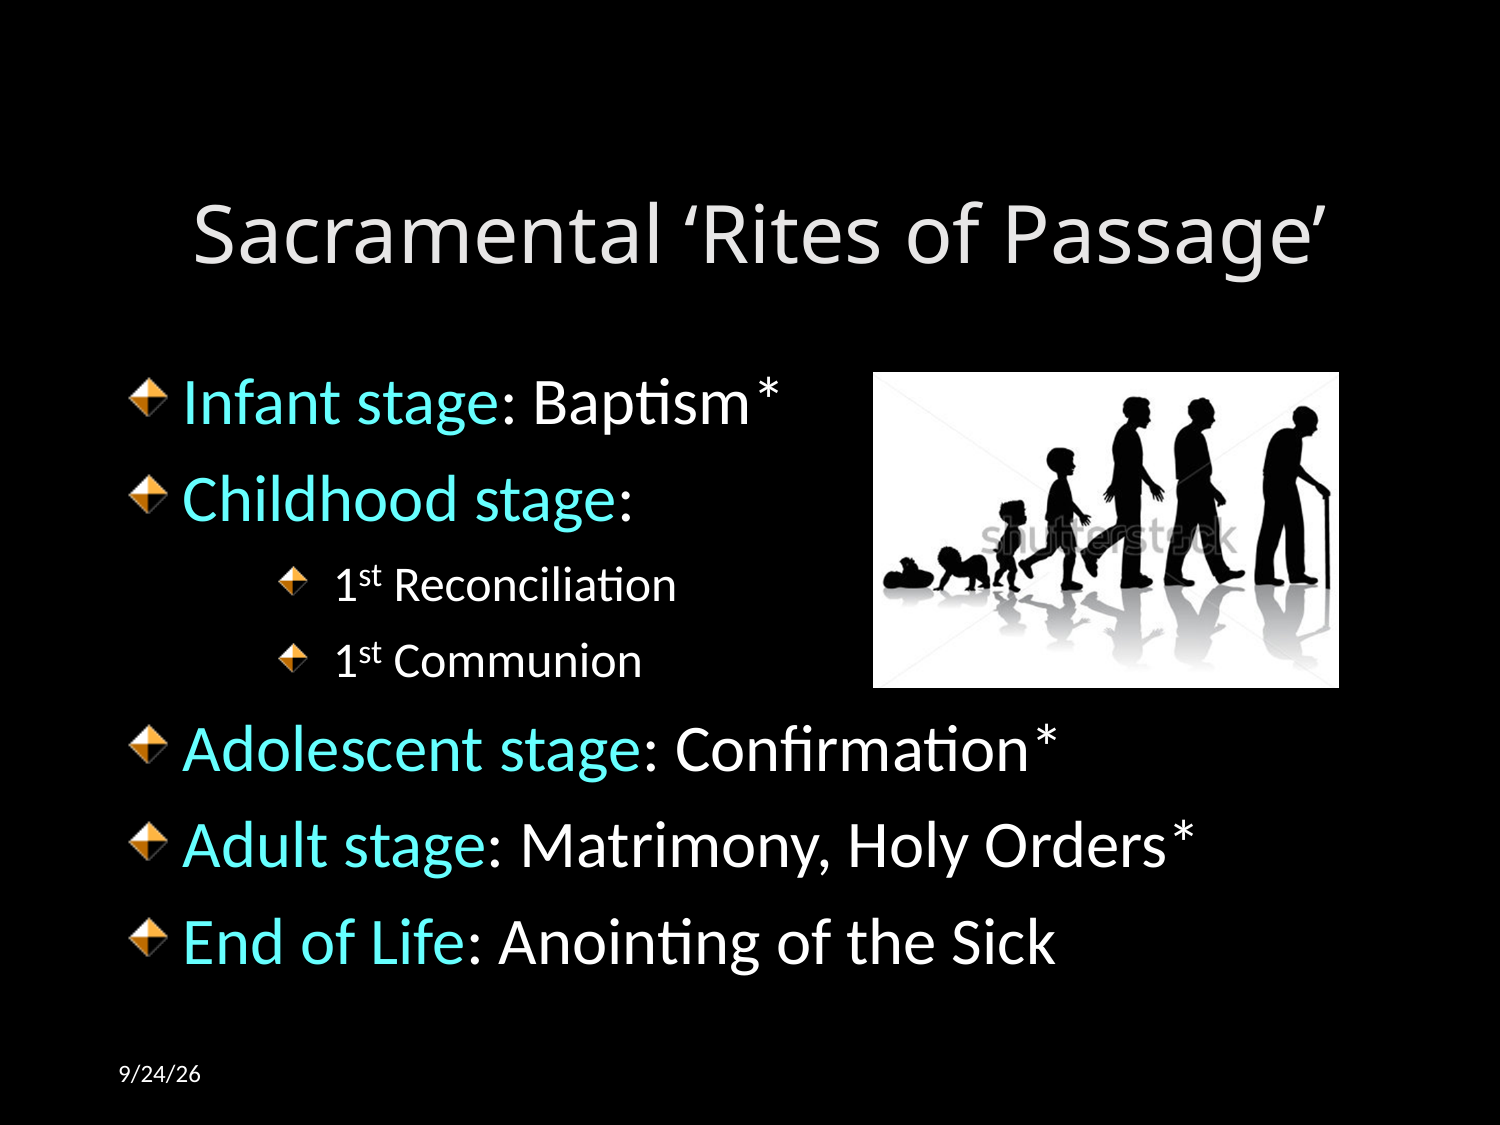

# Sacramental ‘Rites of Passage’
Infant stage: Baptism*
Childhood stage:
1st Reconciliation
1st Communion
Adolescent stage: Confirmation*
Adult stage: Matrimony, Holy Orders*
End of Life: Anointing of the Sick